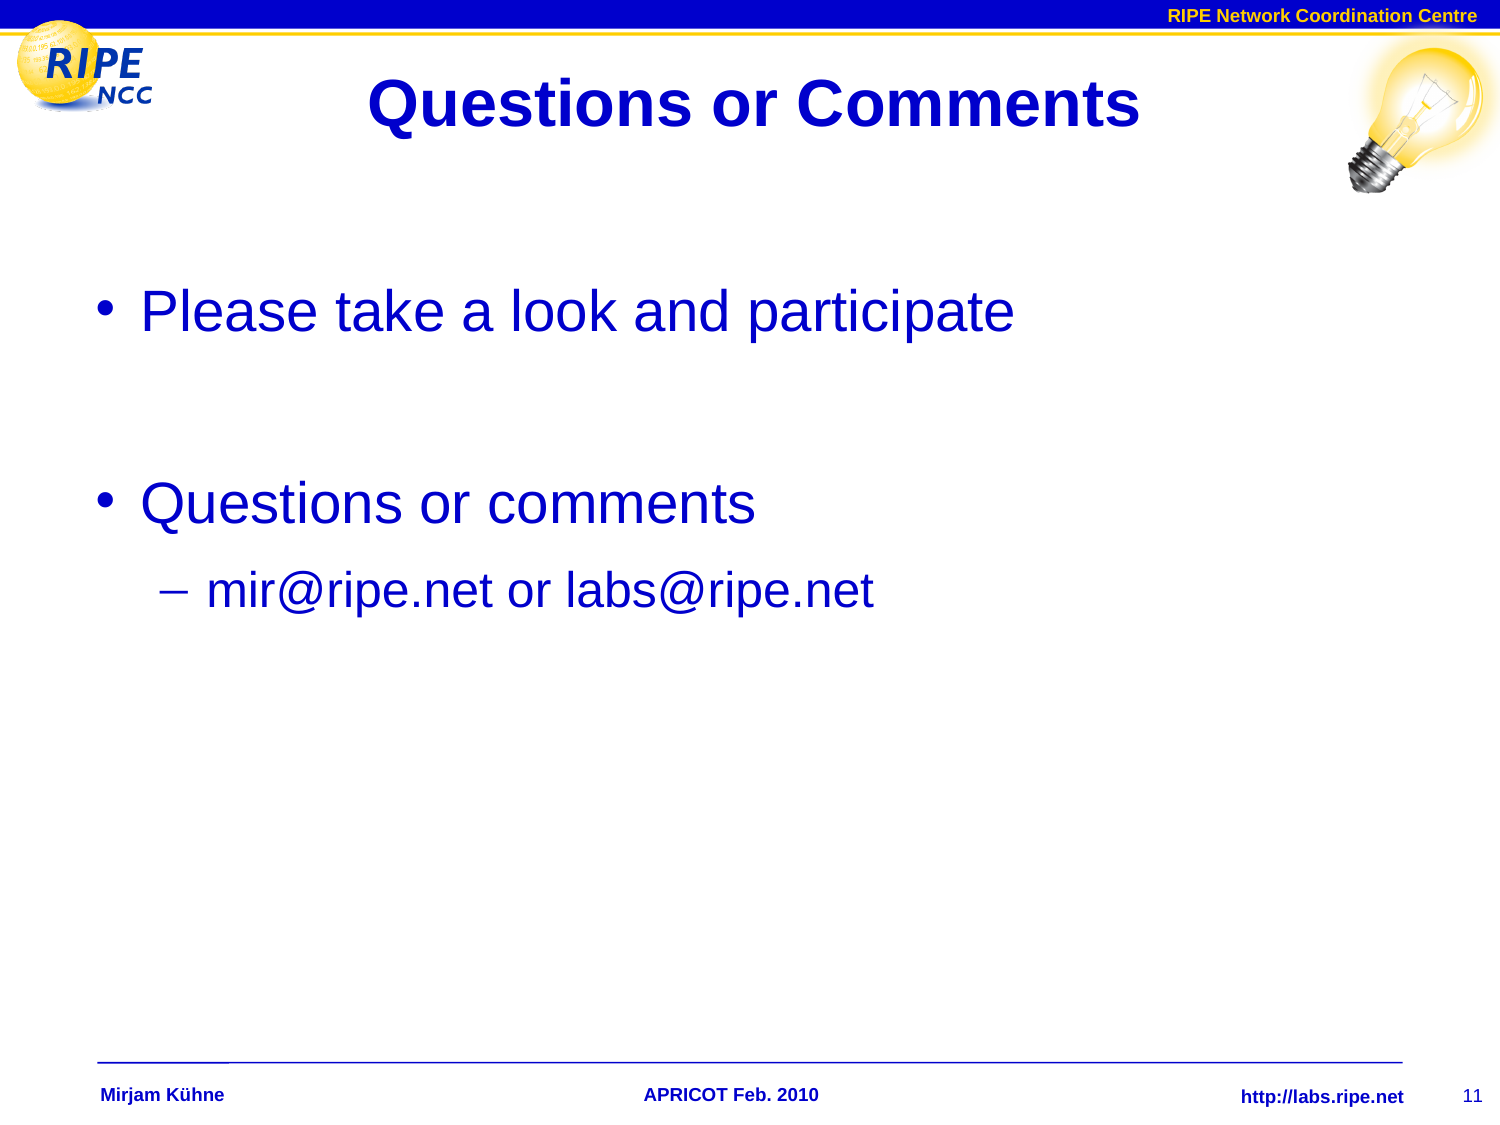

# Questions or Comments
Please take a look and participate
Questions or comments
mir@ripe.net or labs@ripe.net
APRICOT Feb. 2010
Mirjam Kühne